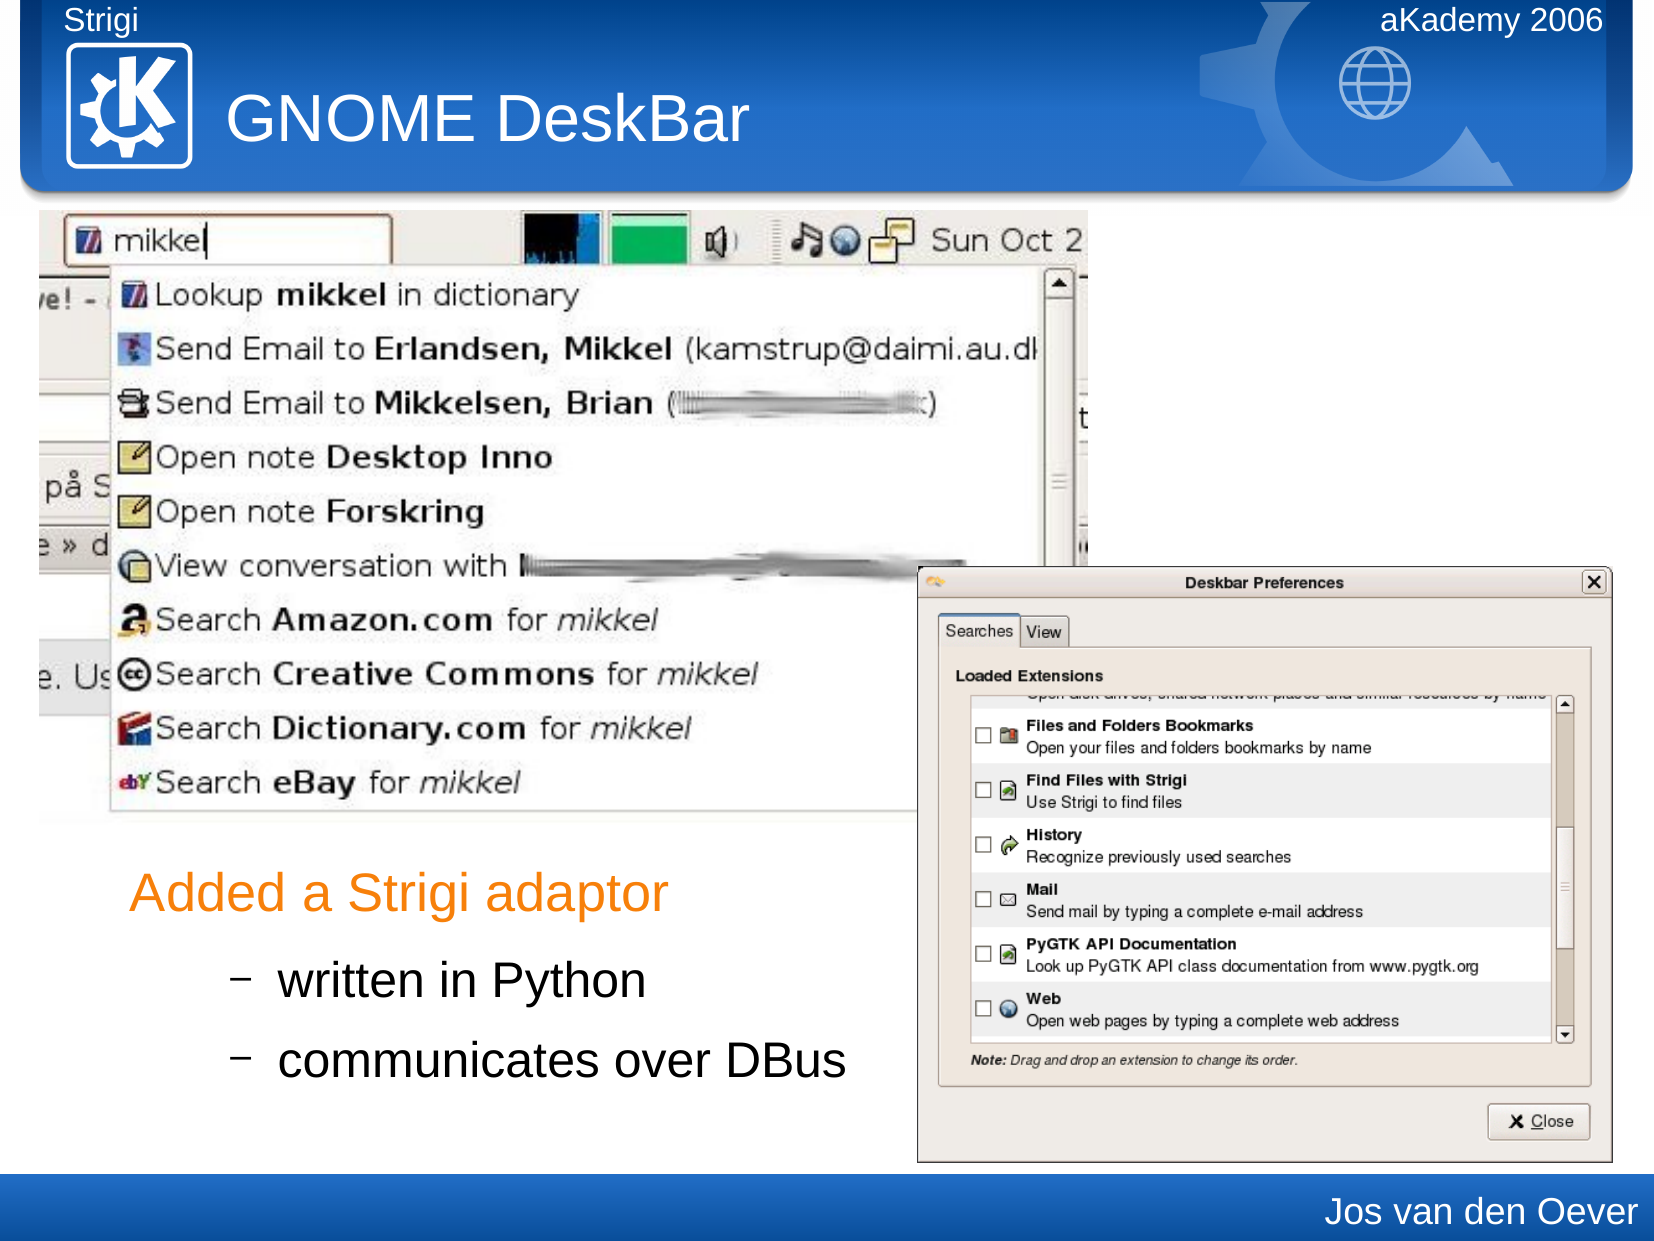

# GNOME DeskBar
Added a Strigi adaptor
written in Python
communicates over DBus